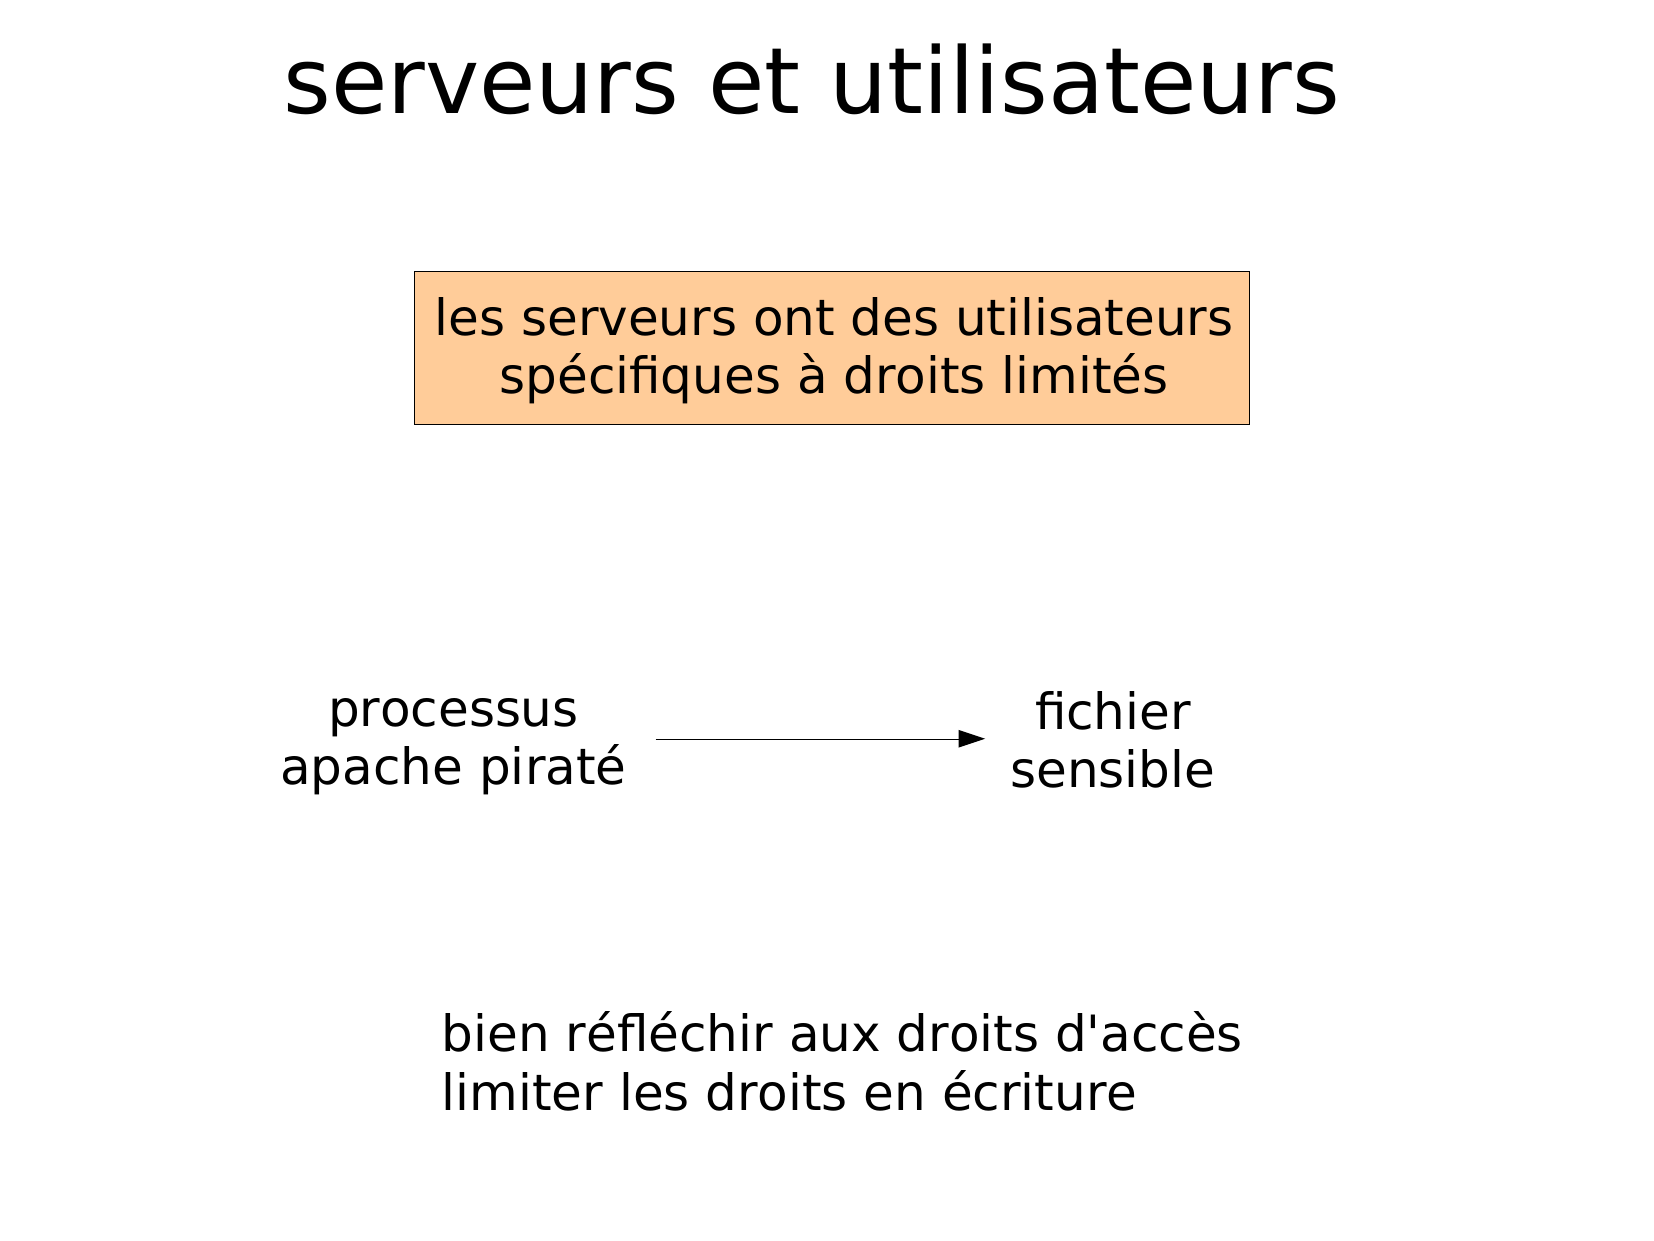

# serveurs et utilisateurs
les serveurs ont des utilisateurs spécifiques à droits limités
processus
apache piraté
fichier
sensible
 bien réfléchir aux droits d'accès
 limiter les droits en écriture